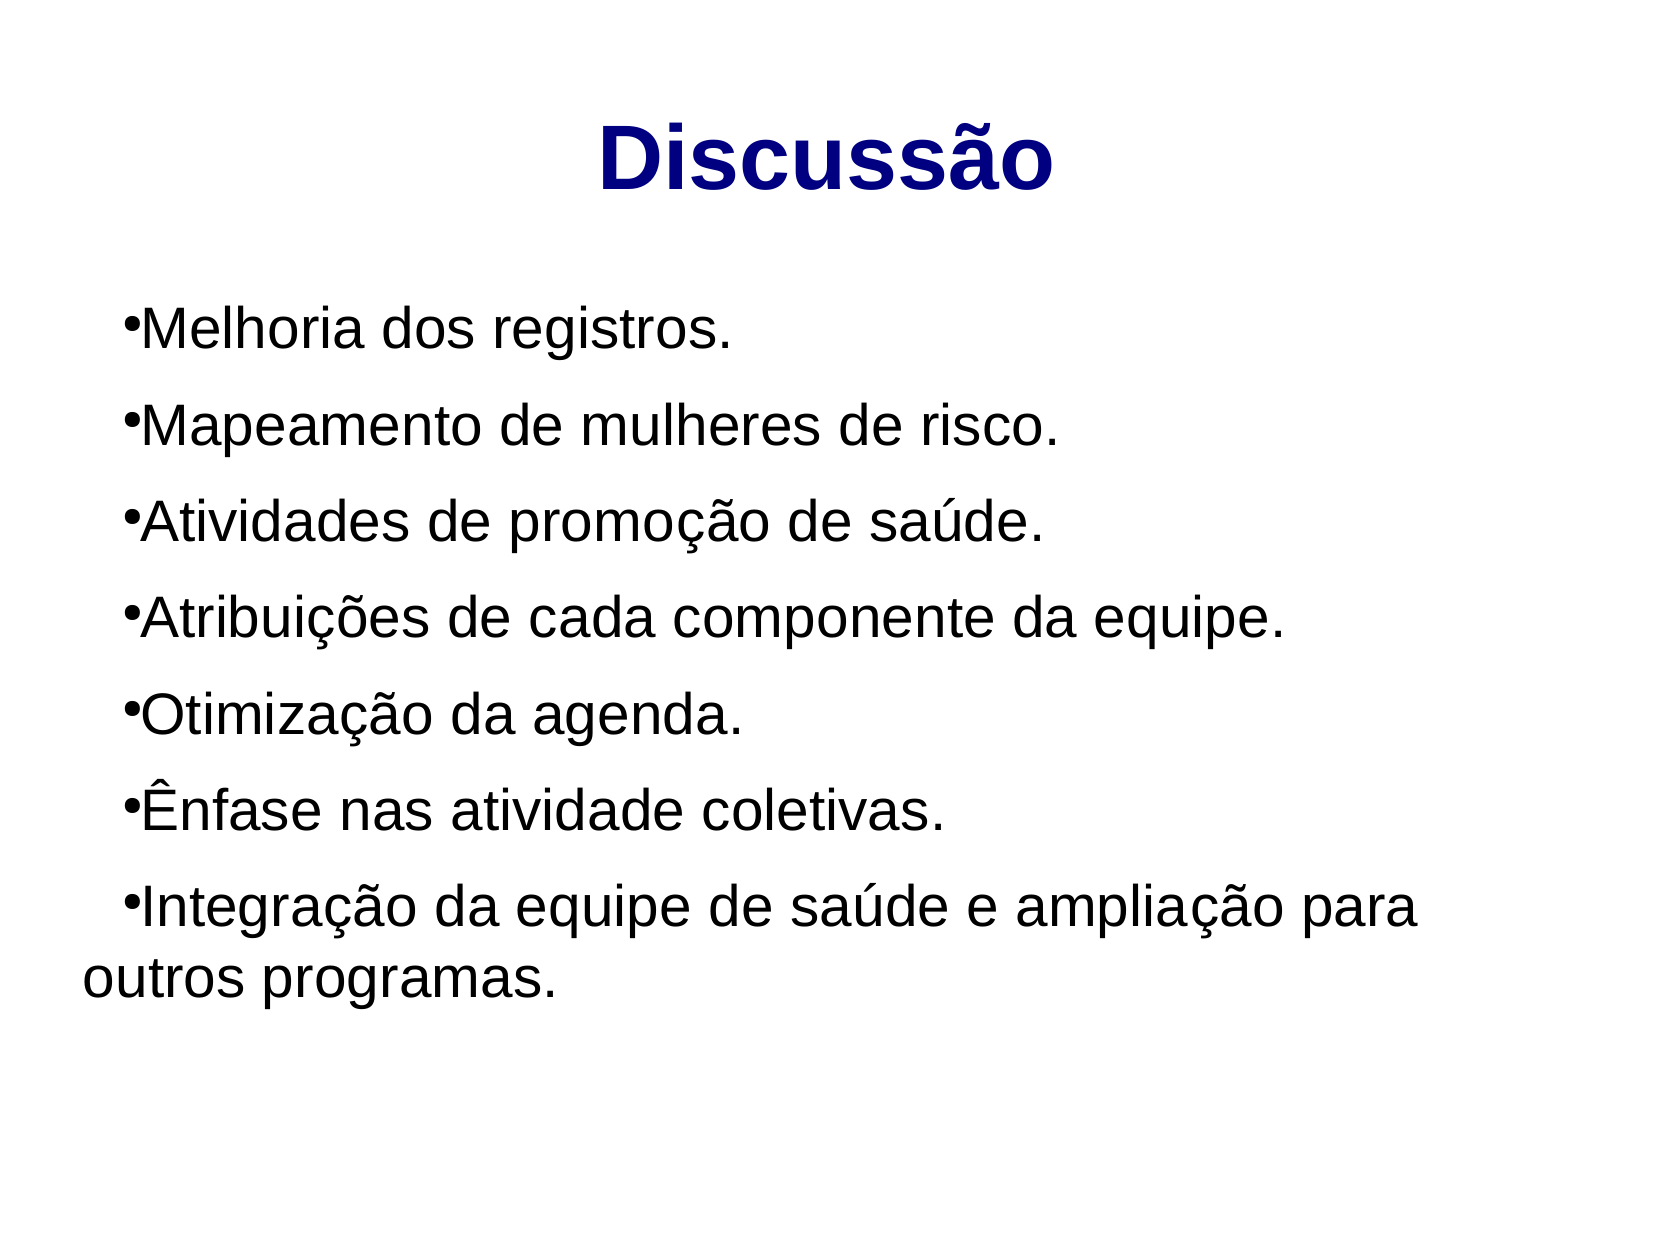

# Discussão
Melhoria dos registros.
Mapeamento de mulheres de risco.
Atividades de promoção de saúde.
Atribuições de cada componente da equipe.
Otimização da agenda.
Ênfase nas atividade coletivas.
Integração da equipe de saúde e ampliação para outros programas.